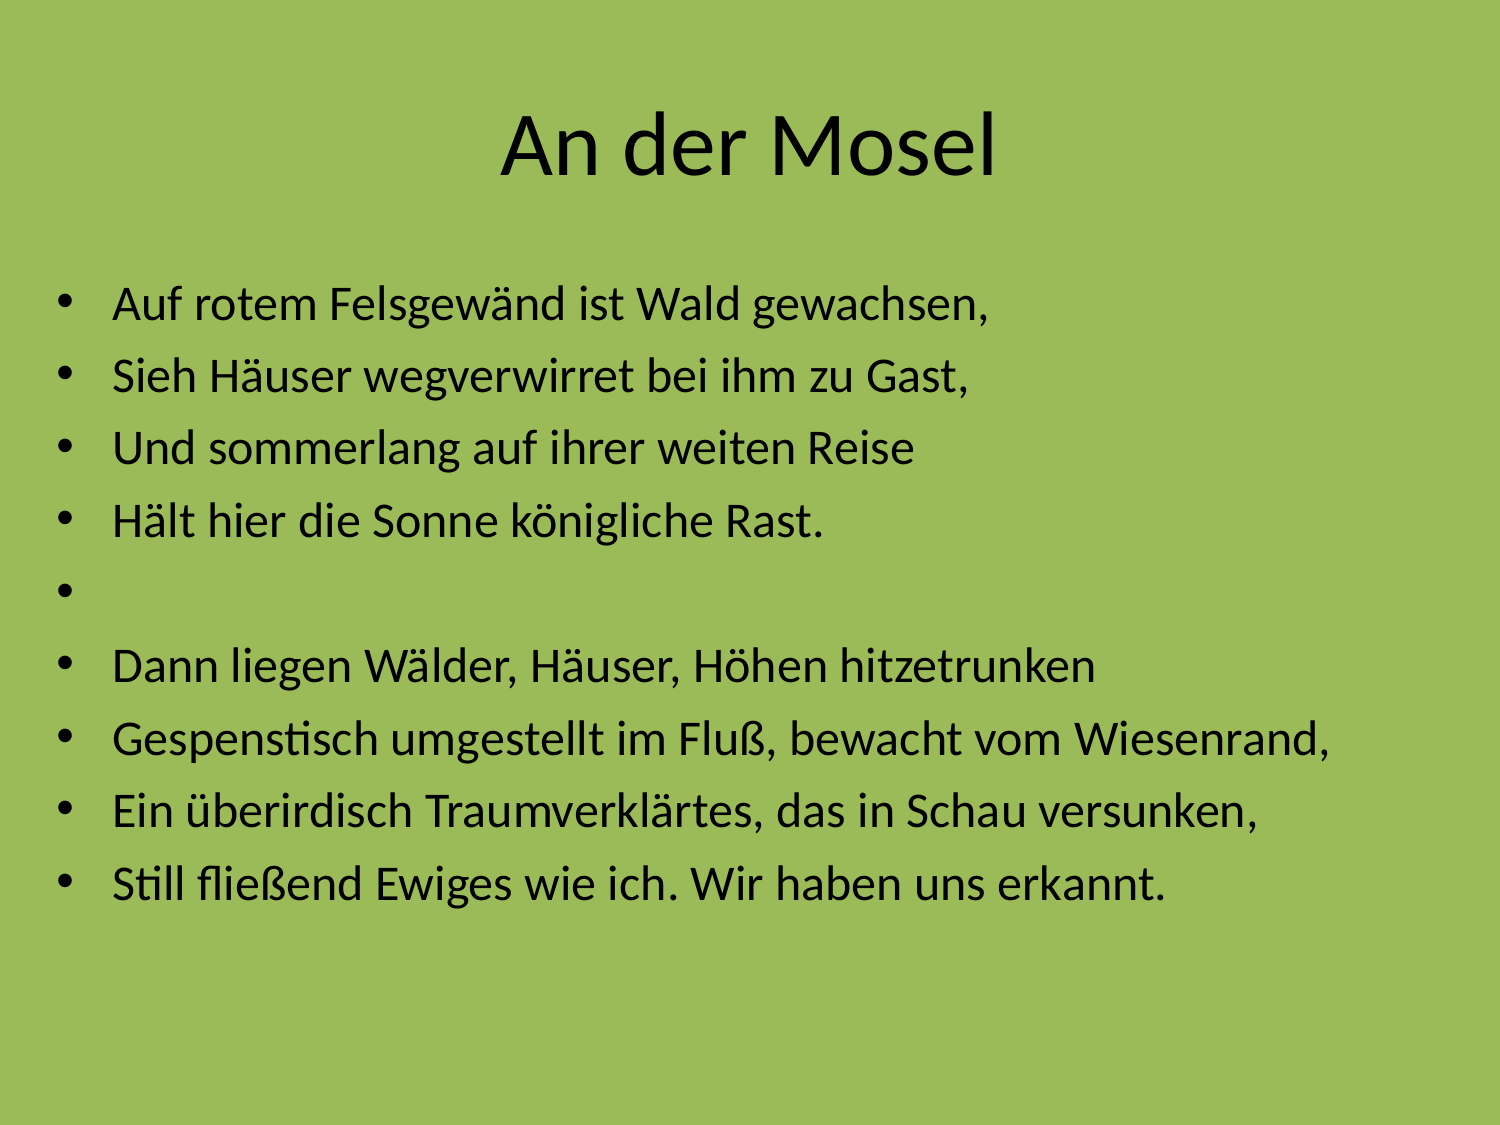

# An der Mosel
Auf rotem Felsgewänd ist Wald gewachsen,
Sieh Häuser wegverwirret bei ihm zu Gast,
Und sommerlang auf ihrer weiten Reise
Hält hier die Sonne königliche Rast.
Dann liegen Wälder, Häuser, Höhen hitzetrunken
Gespenstisch umgestellt im Fluß, bewacht vom Wiesenrand,
Ein überirdisch Traumverklärtes, das in Schau versunken,
Still fließend Ewiges wie ich. Wir haben uns erkannt.